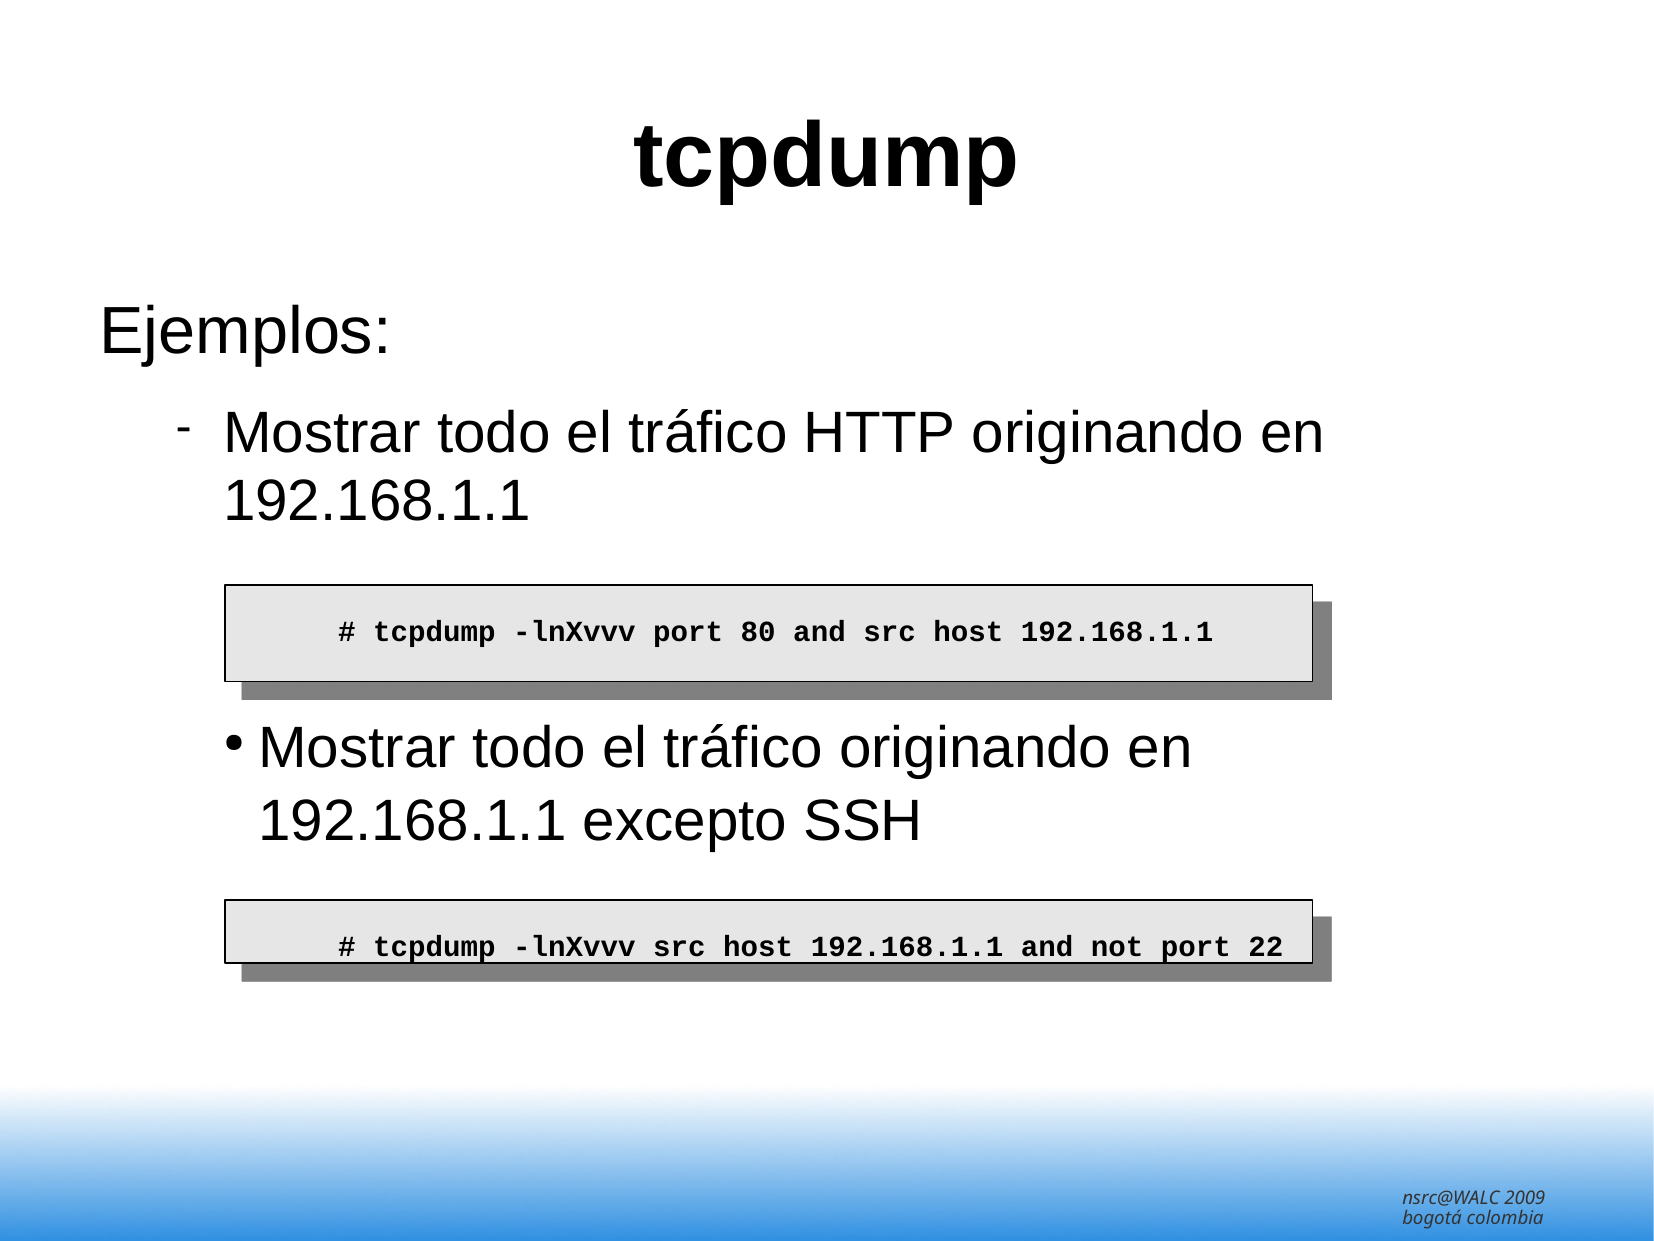

# tcpdump
Ejemplos:
Mostrar todo el tráfico HTTP originando en 192.168.1.1
# tcpdump -lnXvvv port 80 and src host 192.168.1.1
Mostrar todo el tráfico originando en 192.168.1.1 excepto SSH
# tcpdump -lnXvvv src host 192.168.1.1 and not port 22